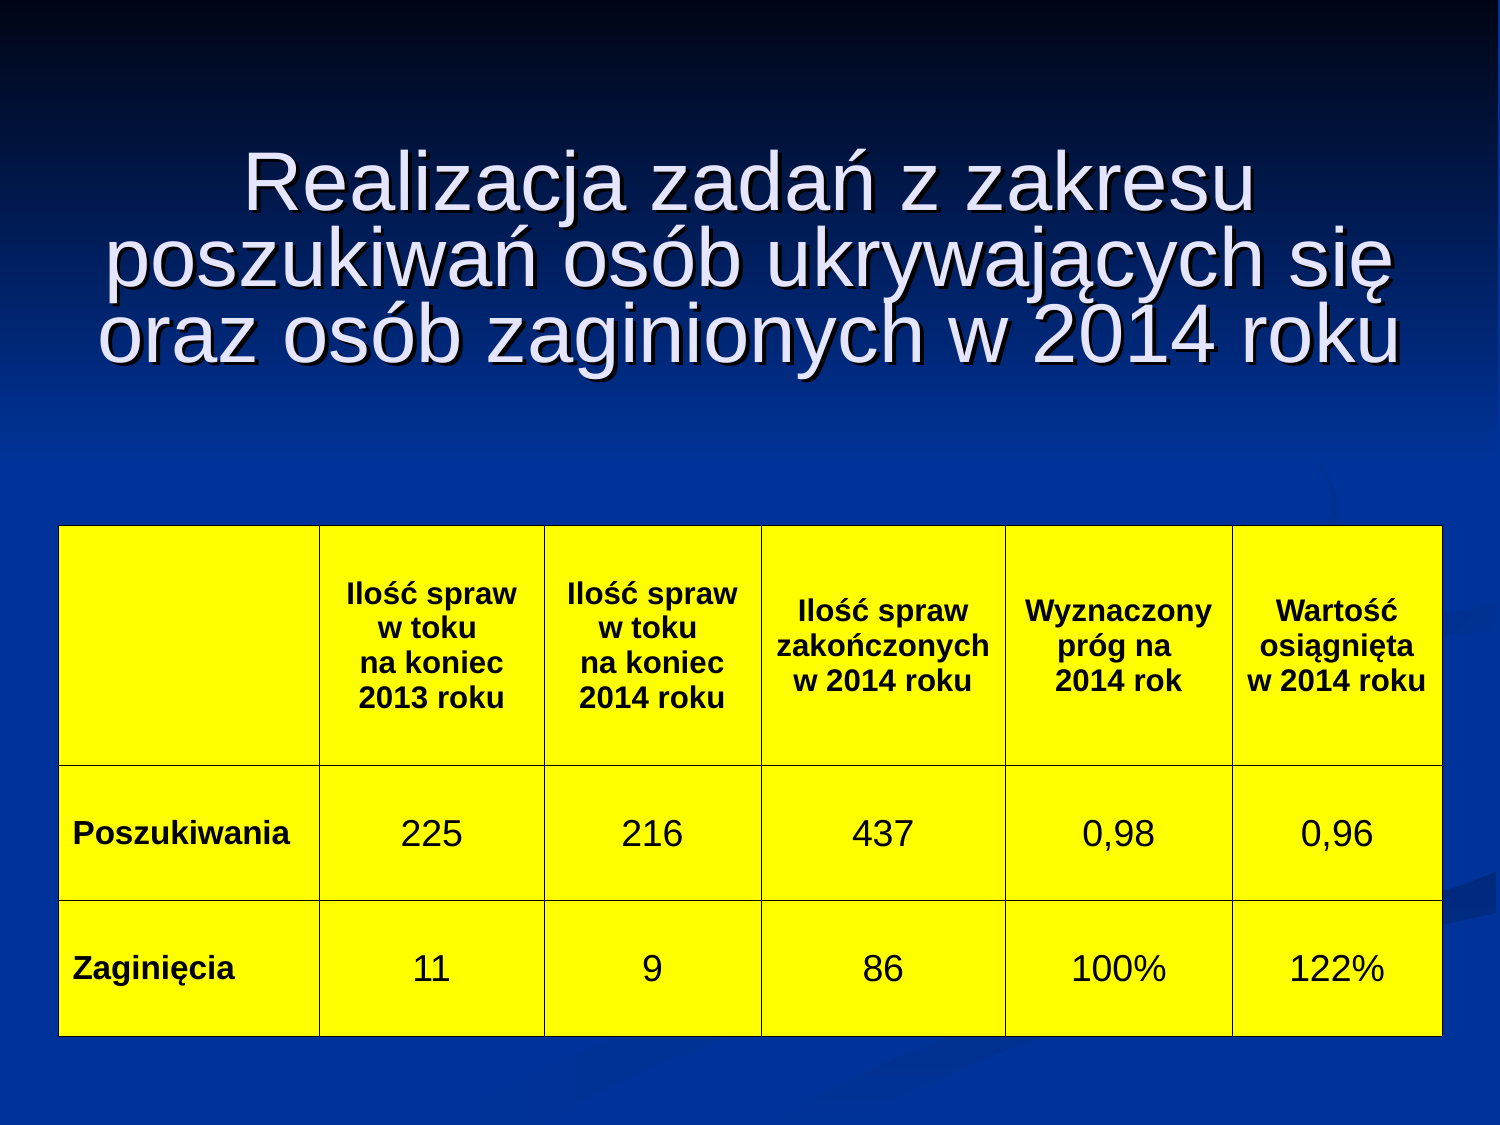

# Realizacja zadań z zakresu poszukiwań osób ukrywających się oraz osób zaginionych w 2014 roku
| | Ilość spraw w toku na koniec 2013 roku | Ilość spraw w toku na koniec 2014 roku | Ilość spraw zakończonych w 2014 roku | Wyznaczony próg na 2014 rok | Wartość osiągnięta w 2014 roku |
| --- | --- | --- | --- | --- | --- |
| Poszukiwania | 225 | 216 | 437 | 0,98 | 0,96 |
| Zaginięcia | 11 | 9 | 86 | 100% | 122% |